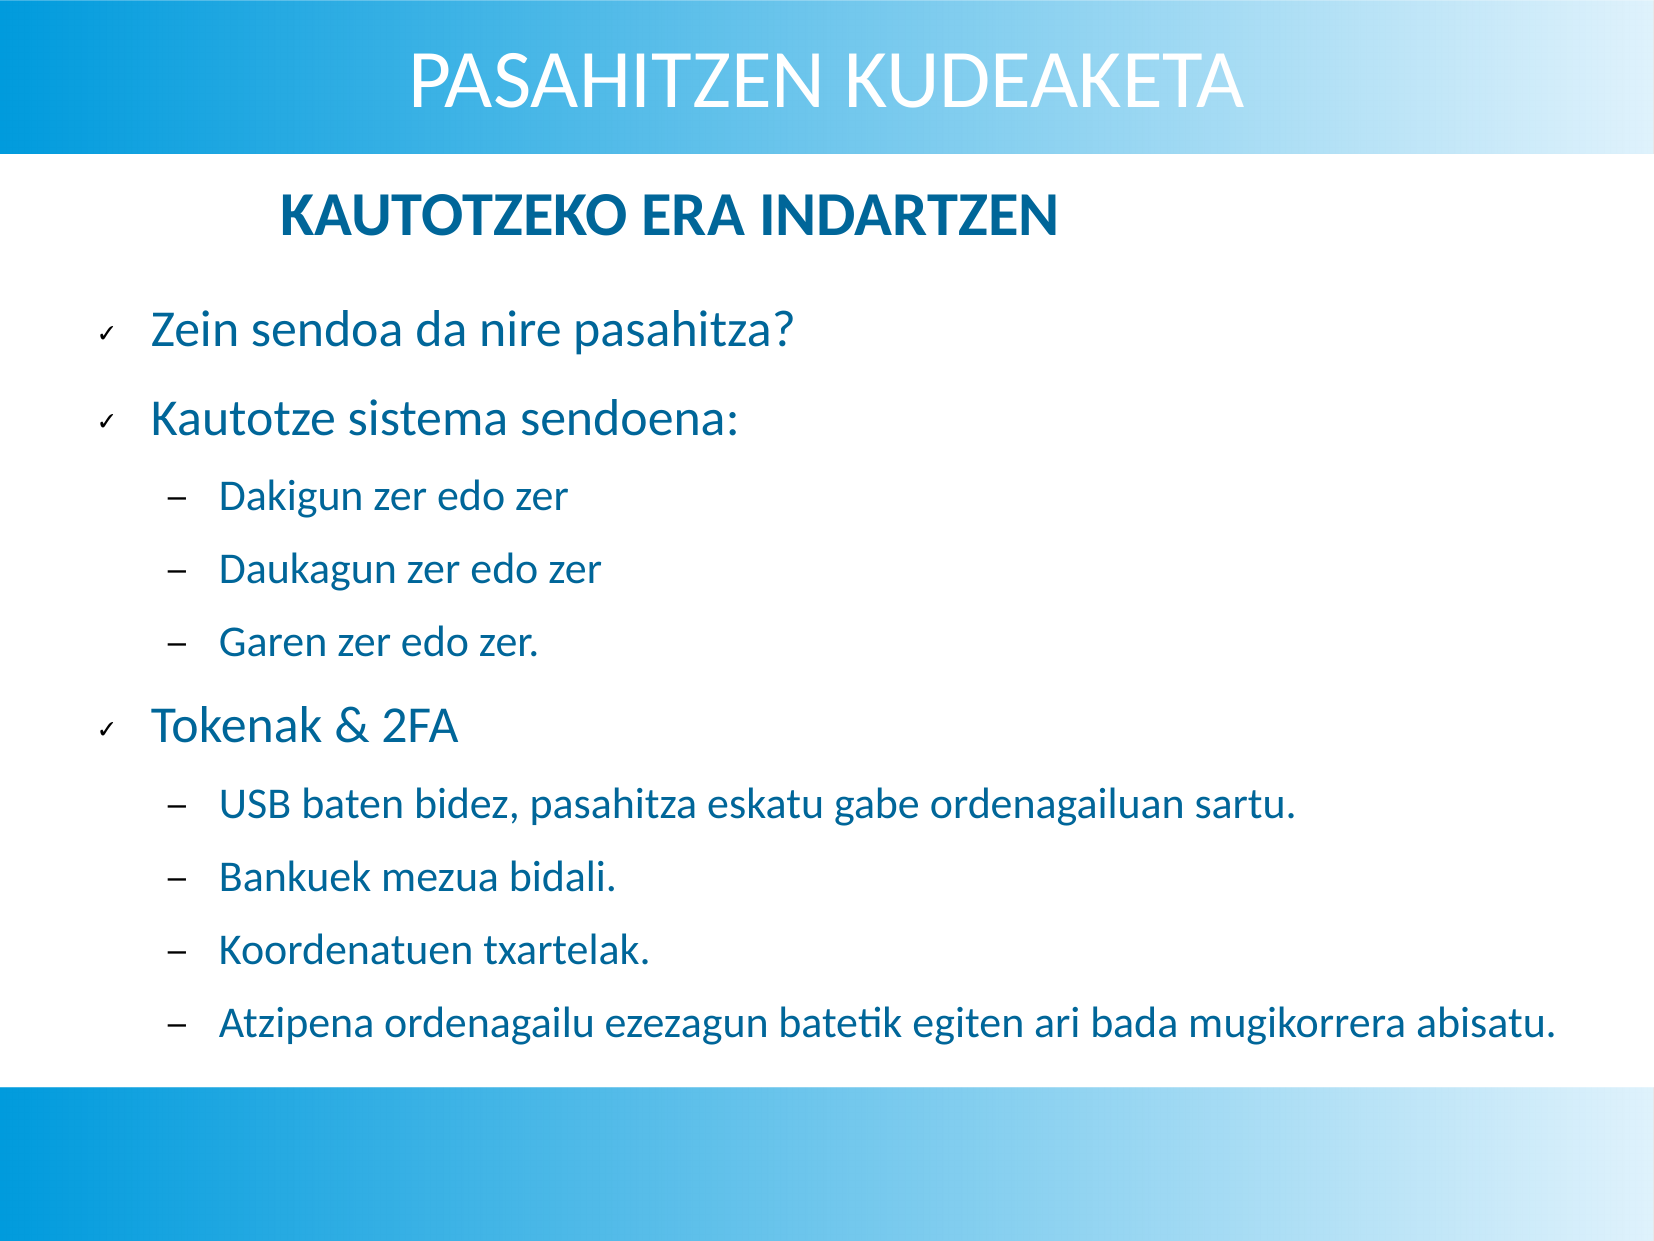

# PASAHITZEN KUDEAKETA
KAUTOTZEKO ERA INDARTZEN
Zein sendoa da nire pasahitza?
Kautotze sistema sendoena:
Dakigun zer edo zer
Daukagun zer edo zer
Garen zer edo zer.
Tokenak & 2FA
USB baten bidez, pasahitza eskatu gabe ordenagailuan sartu.
Bankuek mezua bidali.
Koordenatuen txartelak.
Atzipena ordenagailu ezezagun batetik egiten ari bada mugikorrera abisatu.